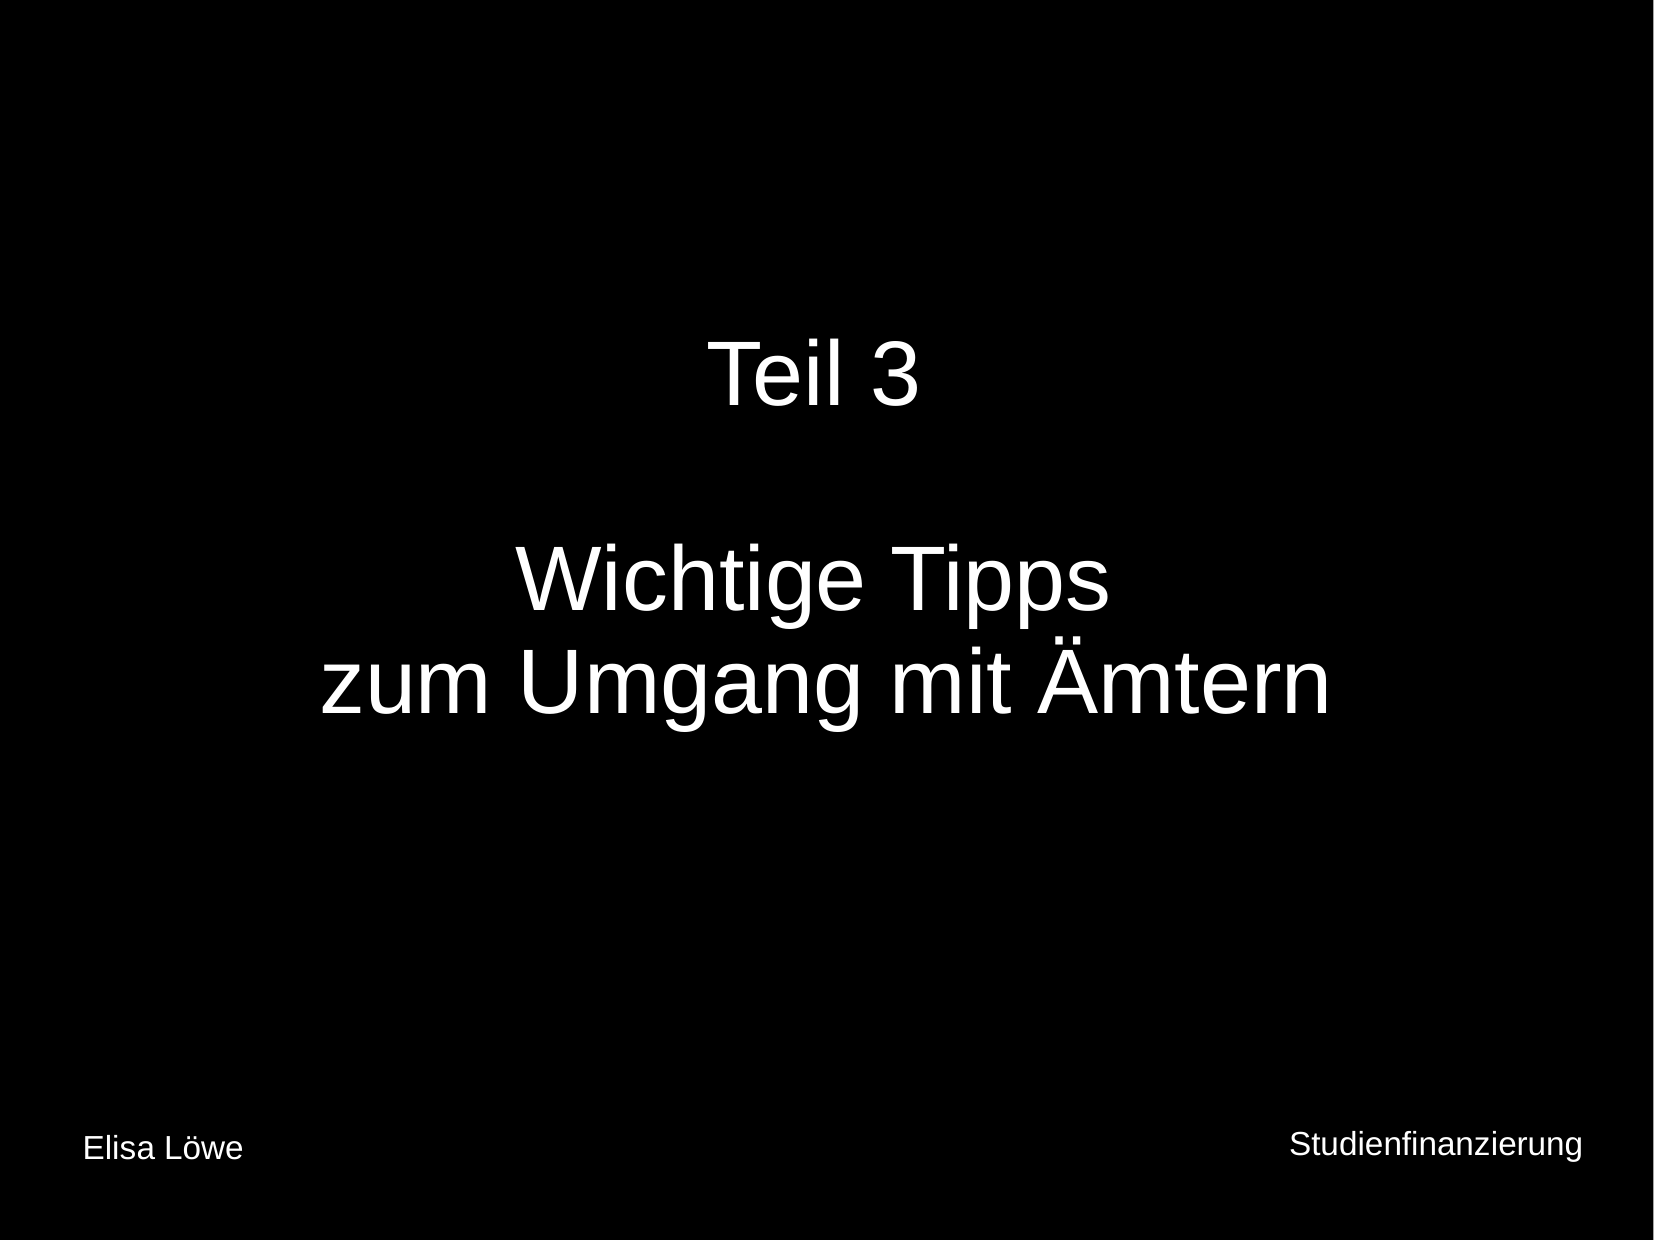

# Teil 3
Wichtige Tipps
zum Umgang mit Ämtern
 Studienfinanzierung
Elisa Löwe